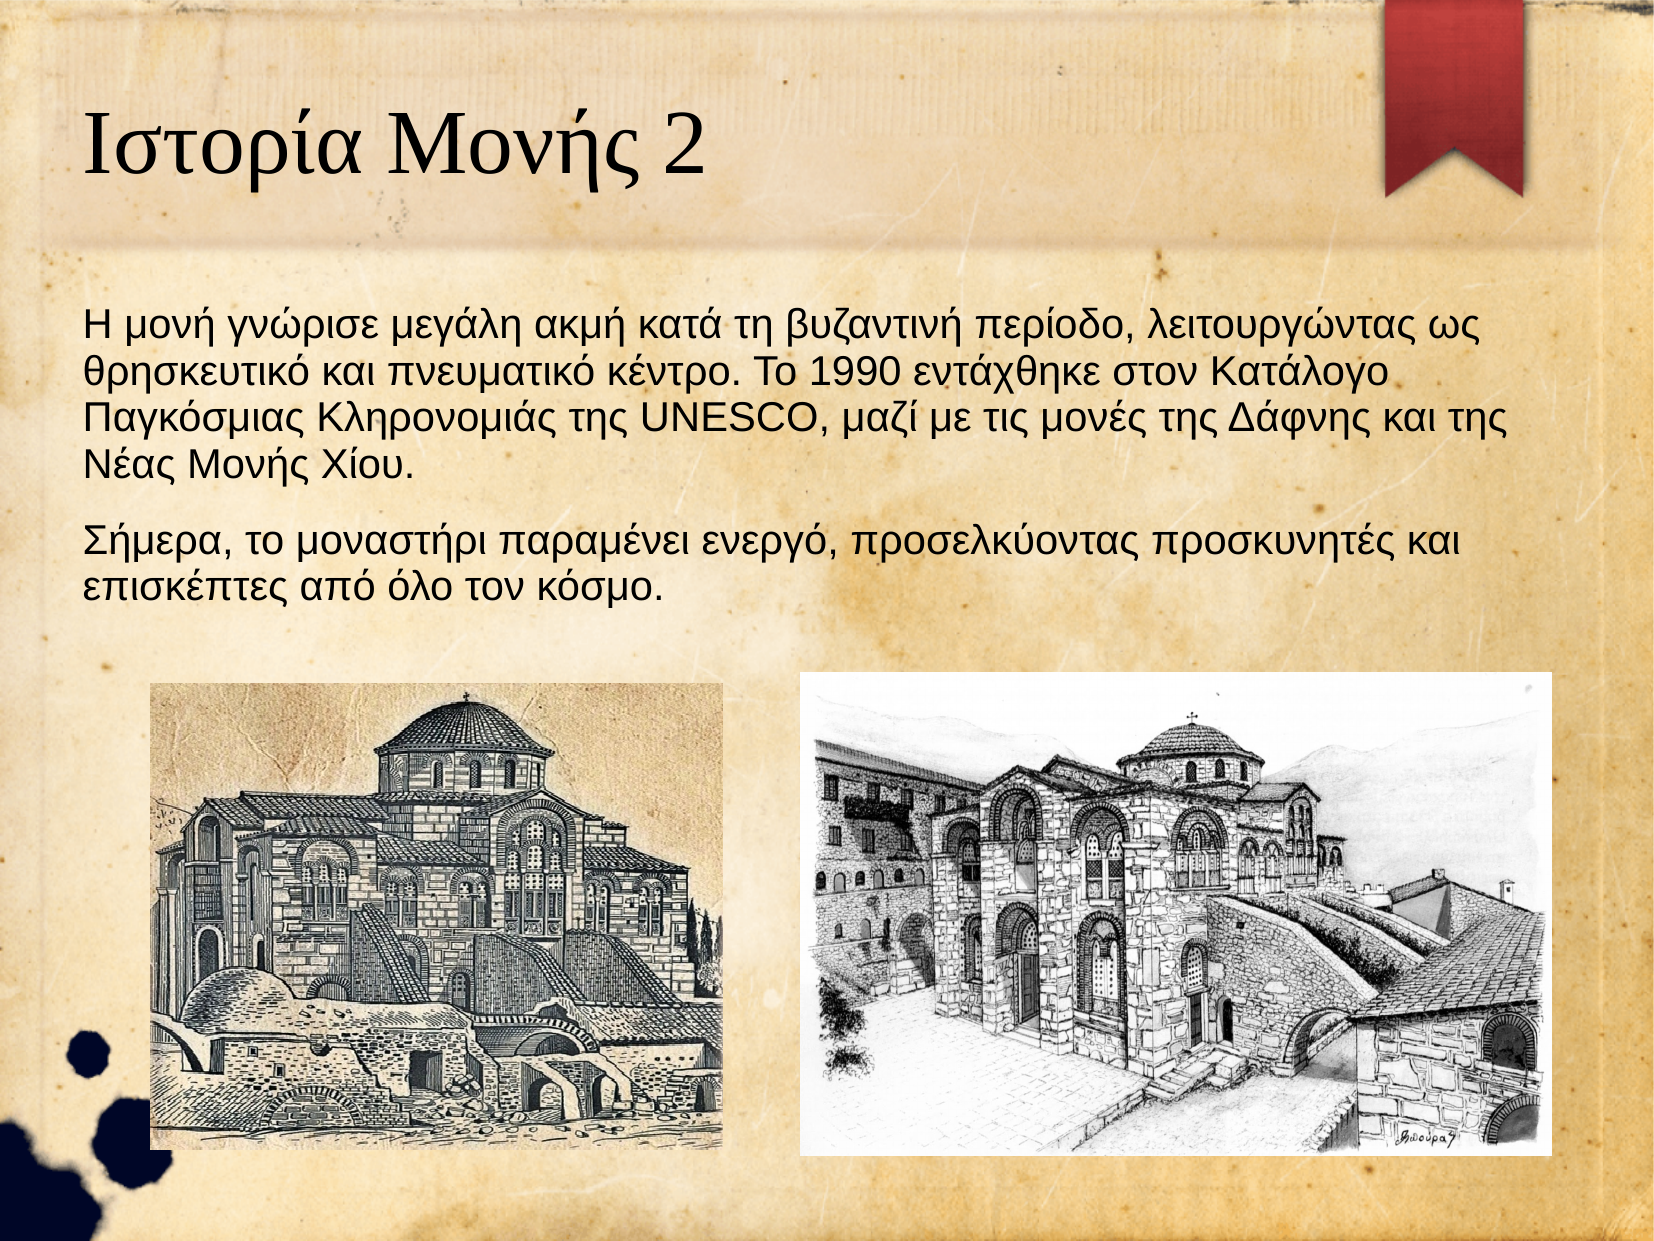

# Ιστορία Μονής 2
Η μονή γνώρισε μεγάλη ακμή κατά τη βυζαντινή περίοδο, λειτουργώντας ως θρησκευτικό και πνευματικό κέντρο. Το 1990 εντάχθηκε στον Κατάλογο Παγκόσμιας Κληρονομιάς της UNESCO, μαζί με τις μονές της Δάφνης και της Νέας Μονής Χίου.
Σήμερα, το μοναστήρι παραμένει ενεργό, προσελκύοντας προσκυνητές και επισκέπτες από όλο τον κόσμο.